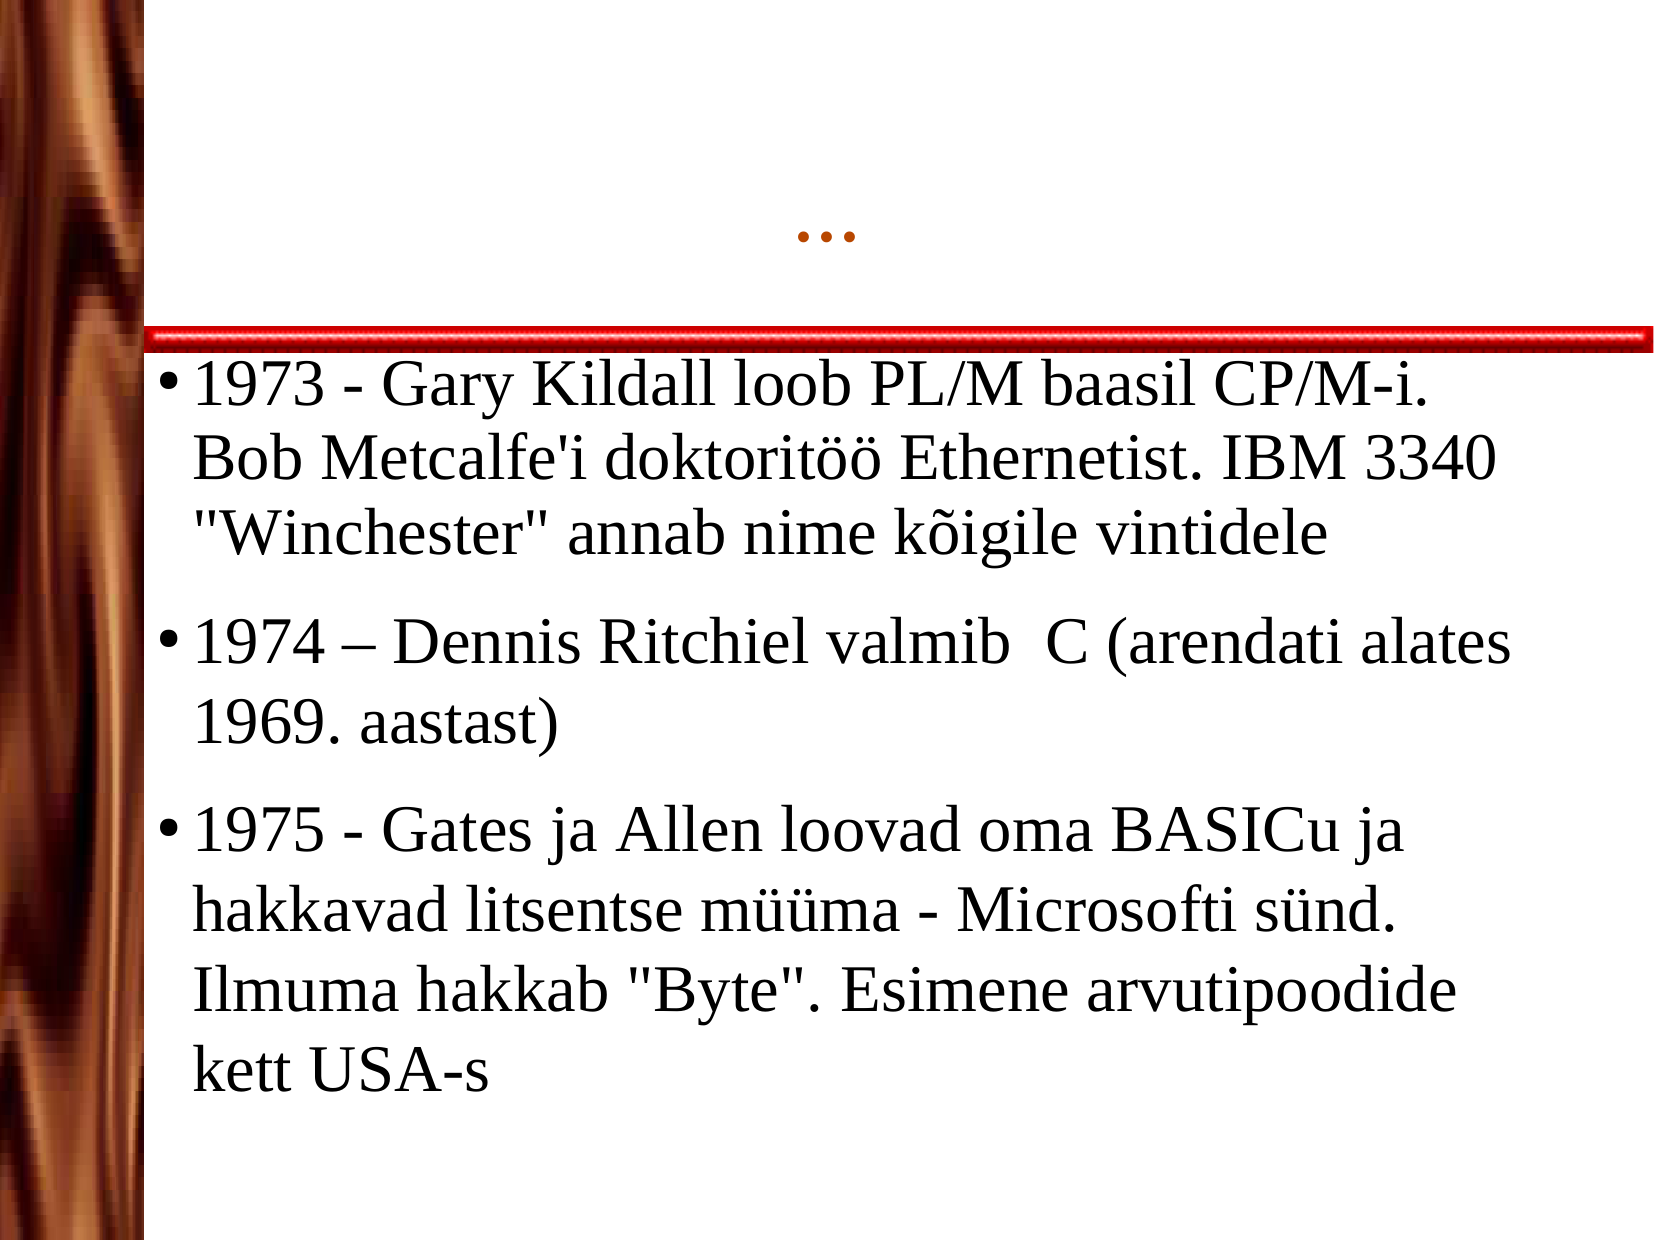

# ...
1973 - Gary Kildall loob PL/M baasil CP/M-i. Bob Metcalfe'i doktoritöö Ethernetist. IBM 3340 "Winchester" annab nime kõigile vintidele
1974 – Dennis Ritchiel valmib C (arendati alates 1969. aastast)
1975 - Gates ja Allen loovad oma BASICu ja hakkavad litsentse müüma - Microsofti sünd. Ilmuma hakkab "Byte". Esimene arvutipoodide kett USA-s